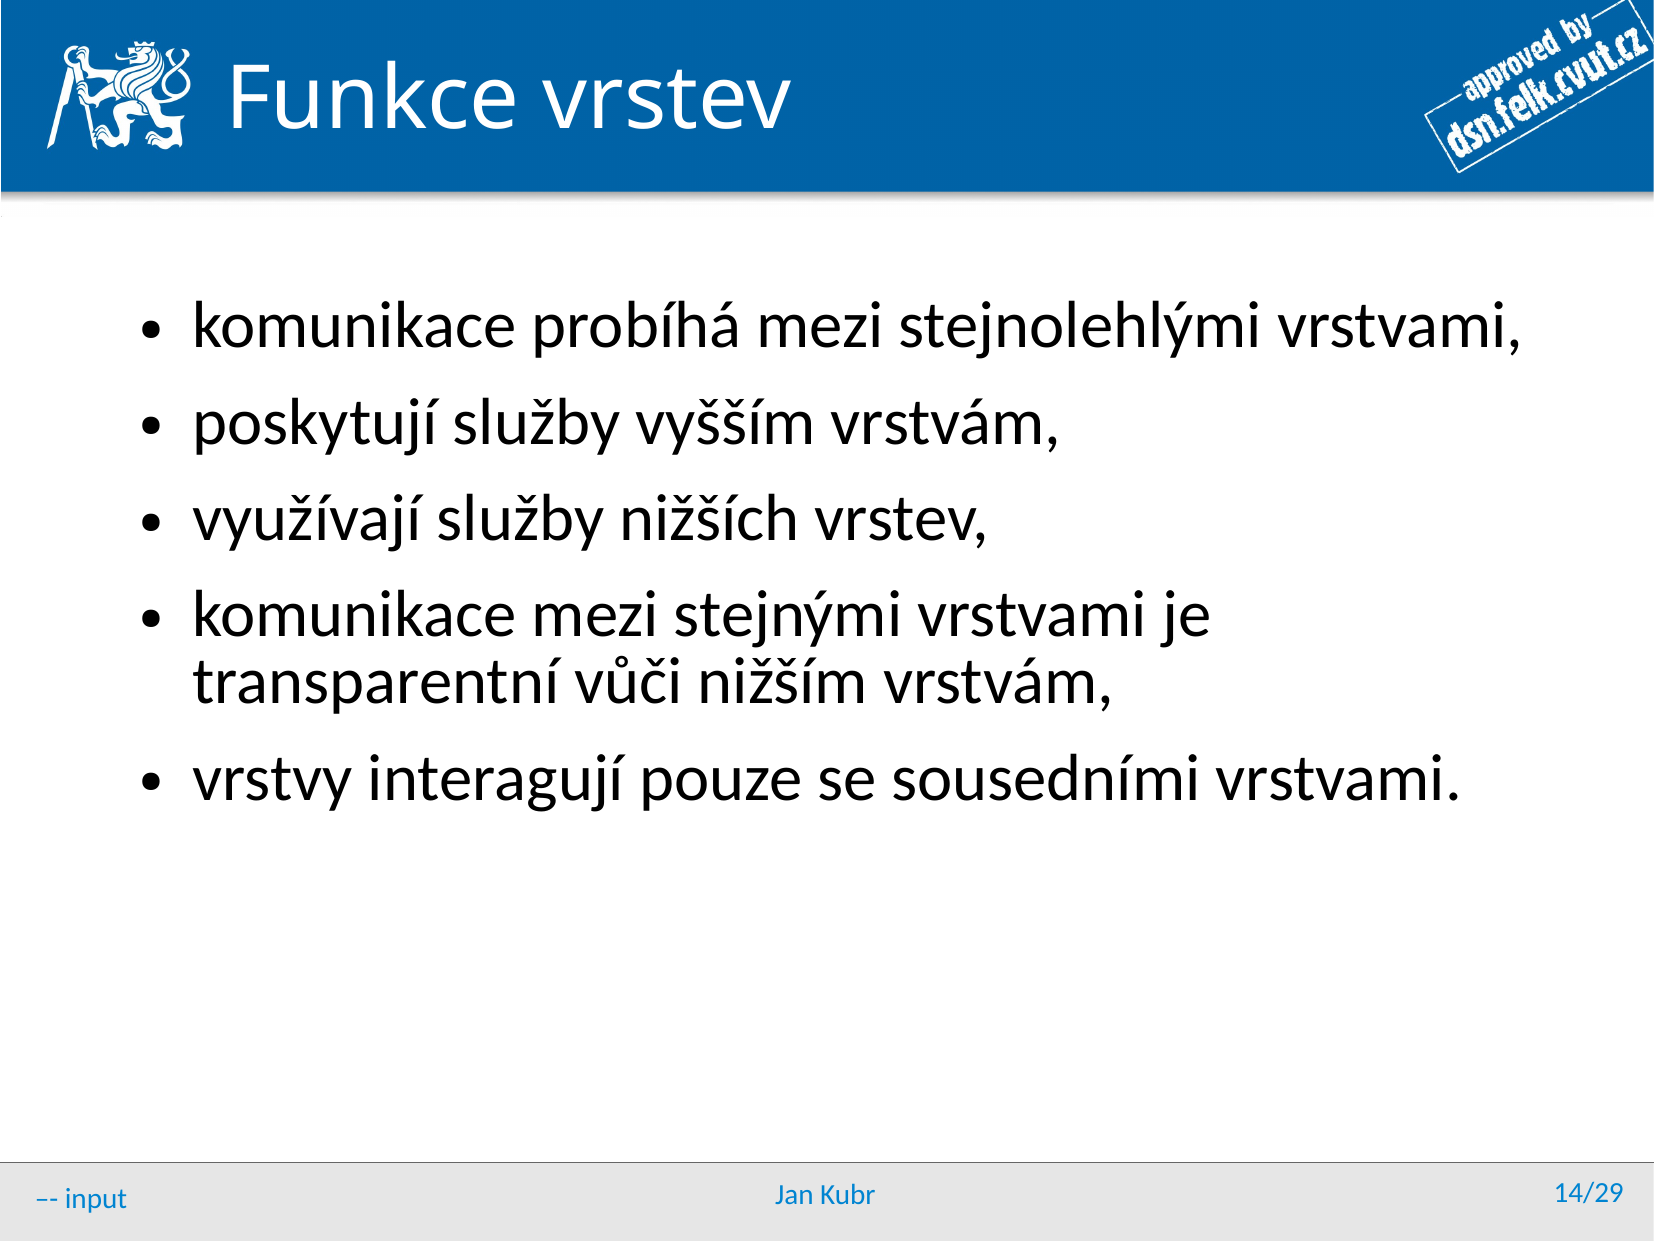

# Funkce vrstev
komunikace probíhá mezi stejnolehlými vrstvami,
poskytují služby vyšším vrstvám,
využívají služby nižších vrstev,
komunikace mezi stejnými vrstvami je transparentní vůči nižším vrstvám,
vrstvy interagují pouze se sousedními vrstvami.
14
Jan Kubr
02/2006